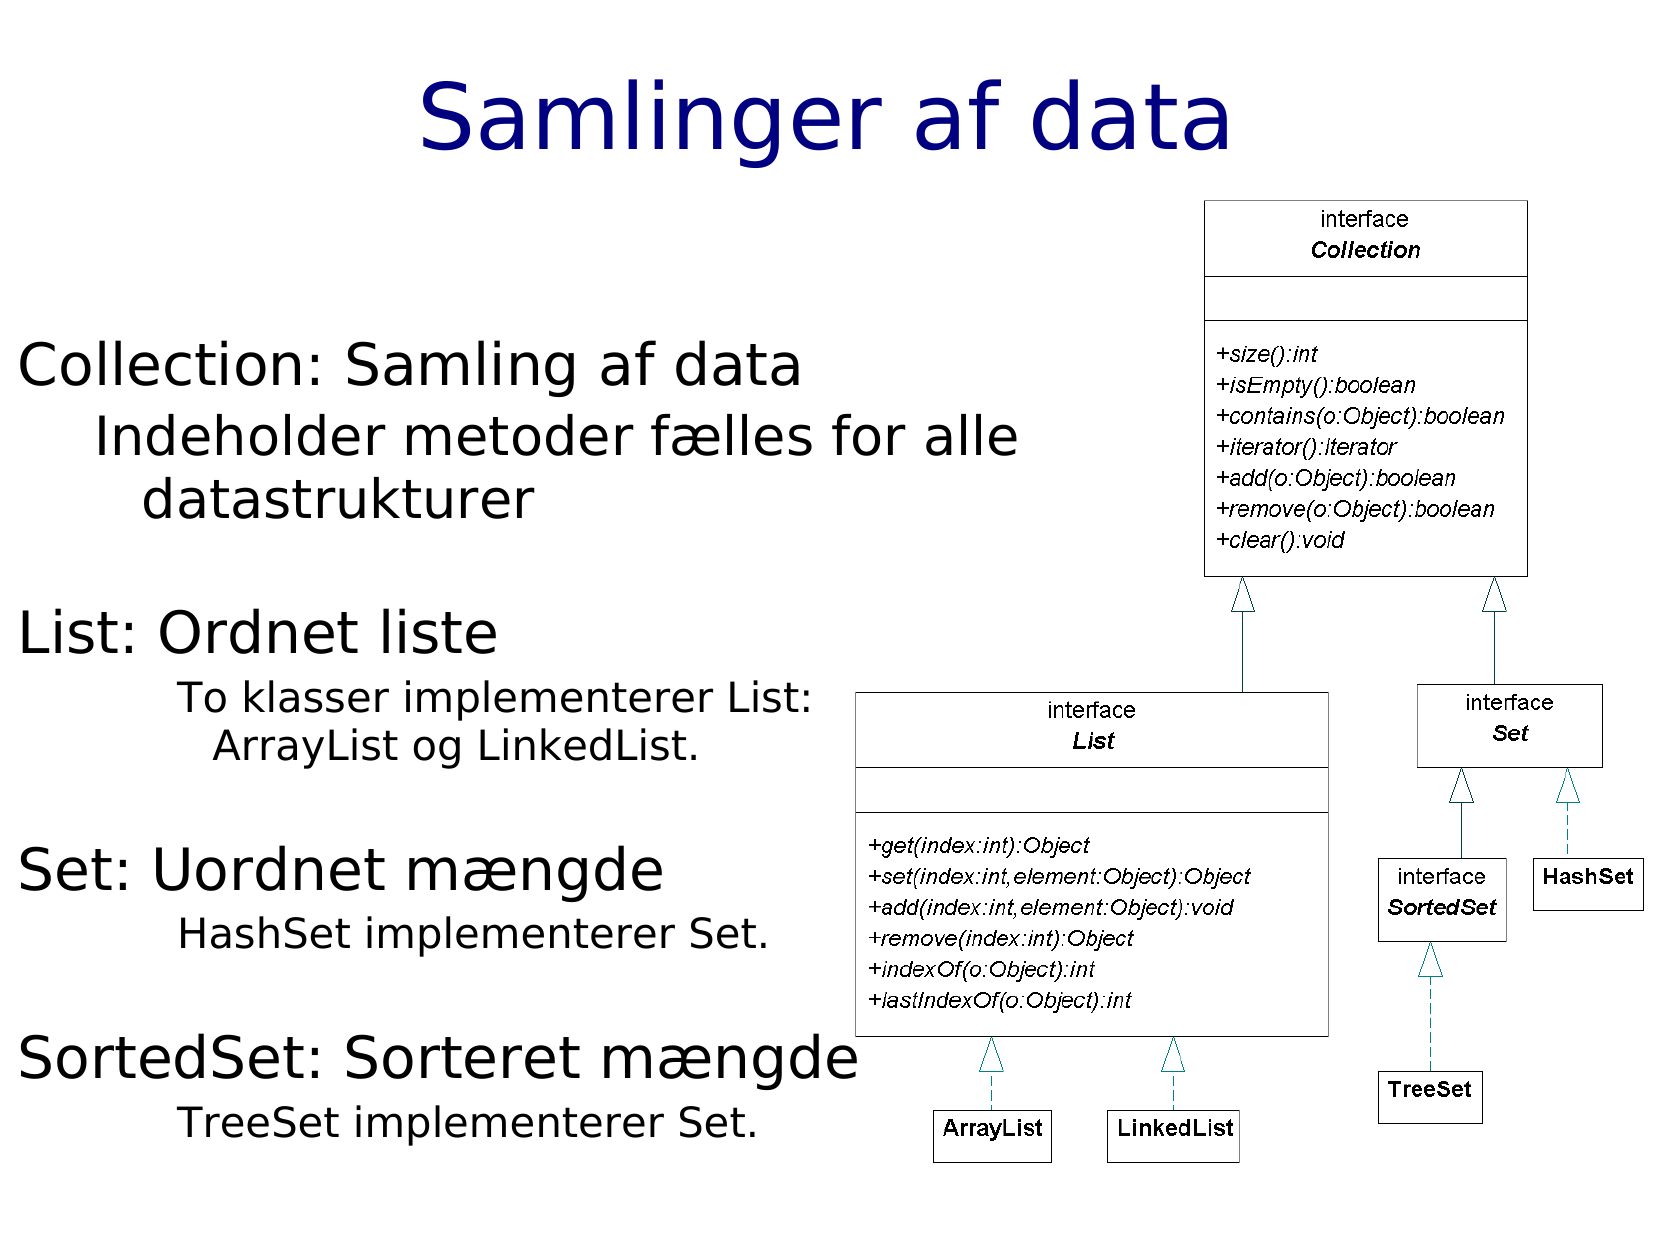

# Samlinger af data
Collection: Samling af data
Indeholder metoder fælles for alle datastrukturer
List: Ordnet liste
To klasser implementerer List:
ArrayList og LinkedList.
Set: Uordnet mængde
HashSet implementerer Set.
SortedSet: Sorteret mængde
TreeSet implementerer Set.